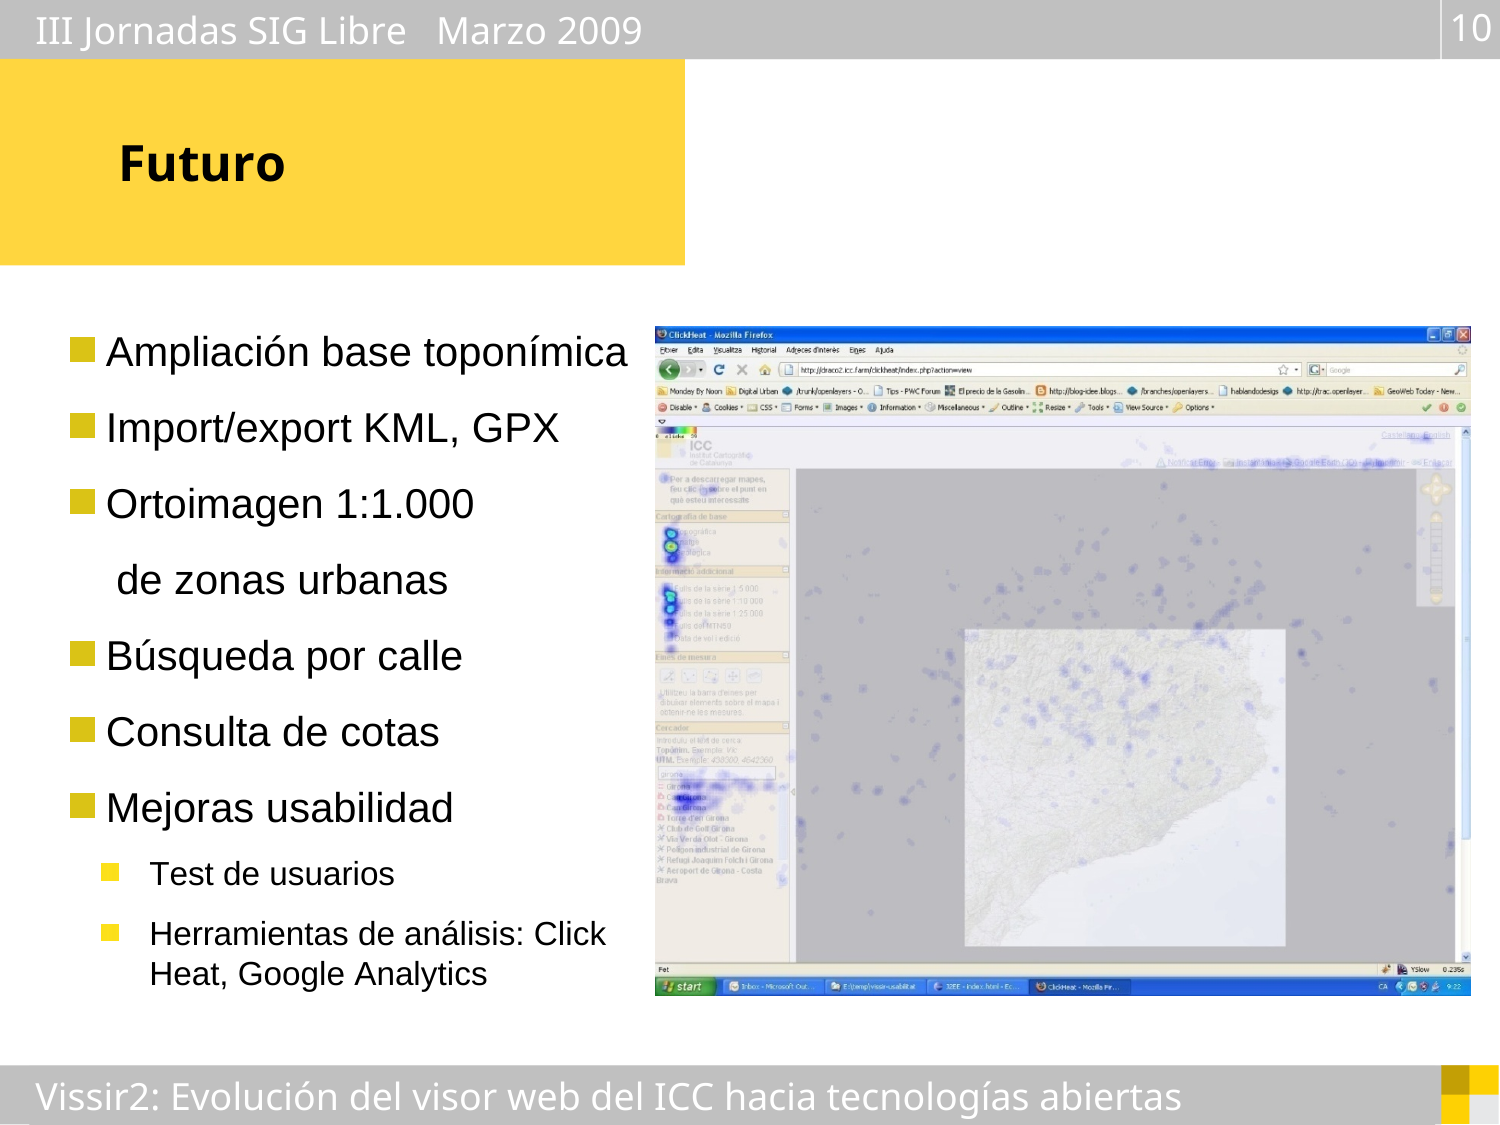

III Jornadas SIG Libre Marzo 2009
# Futuro
 Ampliación base toponímica
 Import/export KML, GPX
 Ortoimagen 1:1.000
 de zonas urbanas
 Búsqueda por calle
 Consulta de cotas
 Mejoras usabilidad
Test de usuarios
Herramientas de análisis: Click Heat, Google Analytics
Vissir2: Evolución del visor web del ICC hacia tecnologías abiertas